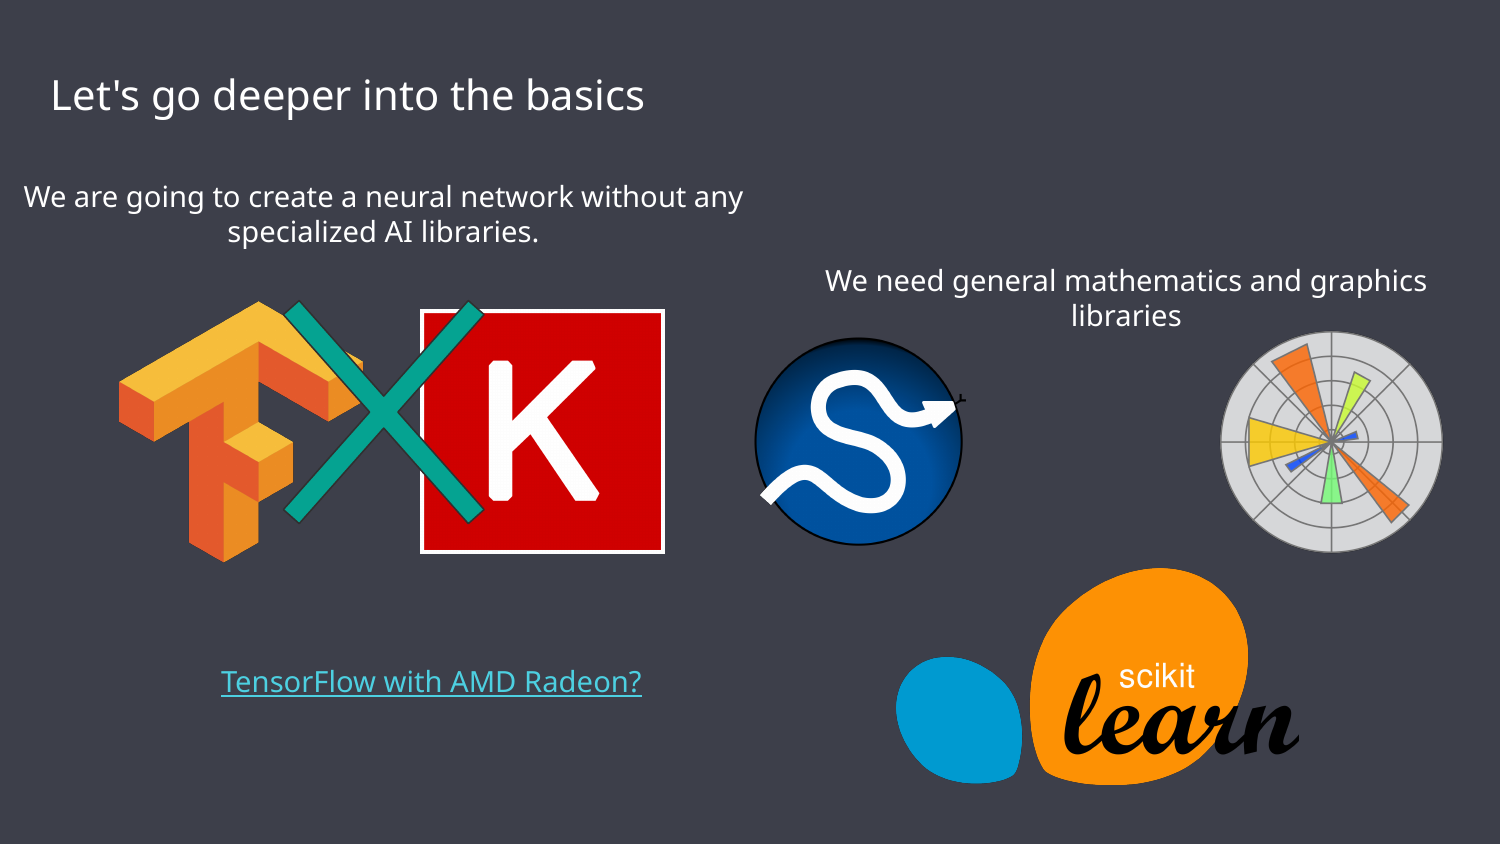

Let's go deeper into the basics
We are going to create a neural network without any specialized AI libraries.
We need general mathematics and graphics libraries
TensorFlow with AMD Radeon?